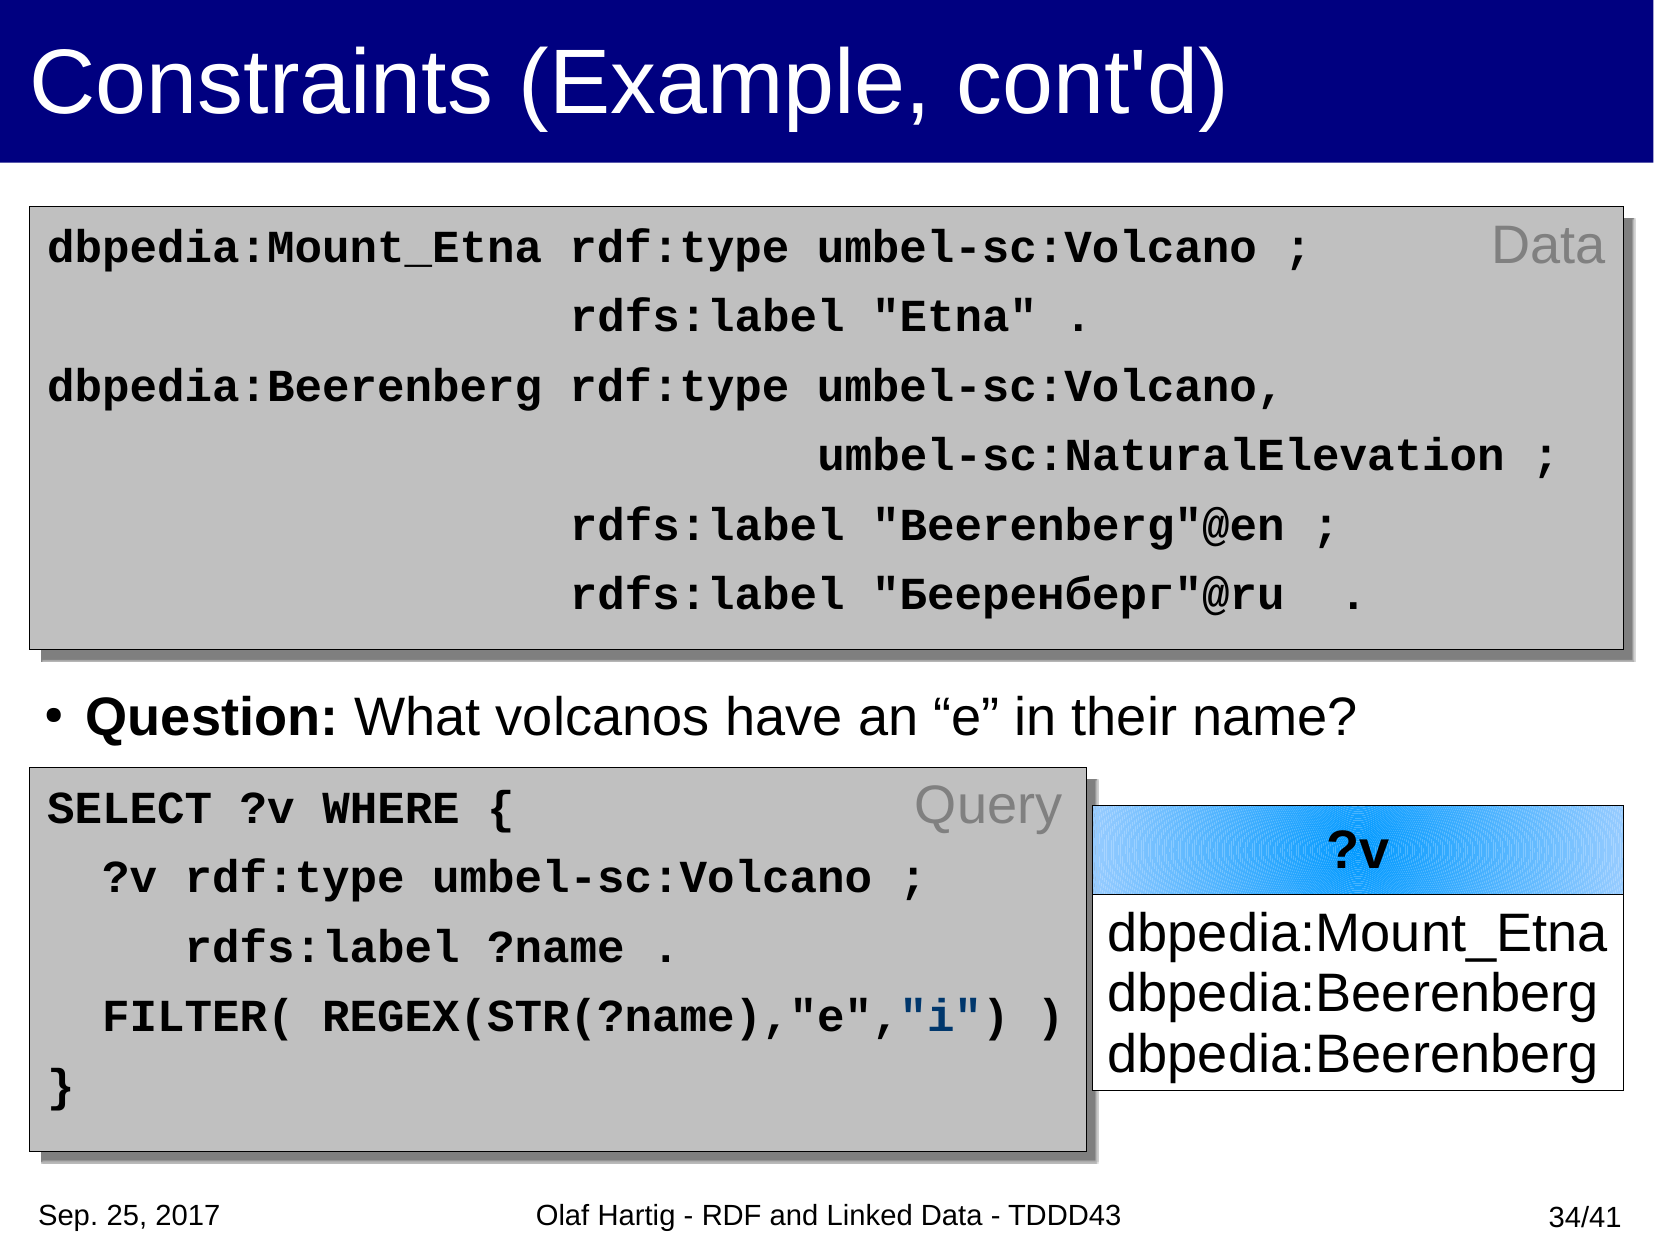

# Constraints (Example, cont'd)
dbpedia:Mount_Etna rdf:type umbel-sc:Volcano ;
 rdfs:label "Etna" .
dbpedia:Beerenberg rdf:type umbel-sc:Volcano,
 umbel-sc:NaturalElevation ;
 rdfs:label "Beerenberg"@en ;
 rdfs:label "Бееренберг"@ru .
Data
Question: What volcanos have an “e” in their name?
SELECT ?v WHERE {
 ?v rdf:type umbel-sc:Volcano ;
 rdfs:label ?name .
 FILTER( REGEX(STR(?name),"e","i") )
}
Query
?v
dbpedia:Mount_Etna
dbpedia:Beerenberg
dbpedia:Beerenberg
Sep. 25, 2017
Olaf Hartig - RDF and Linked Data - TDDD43
34